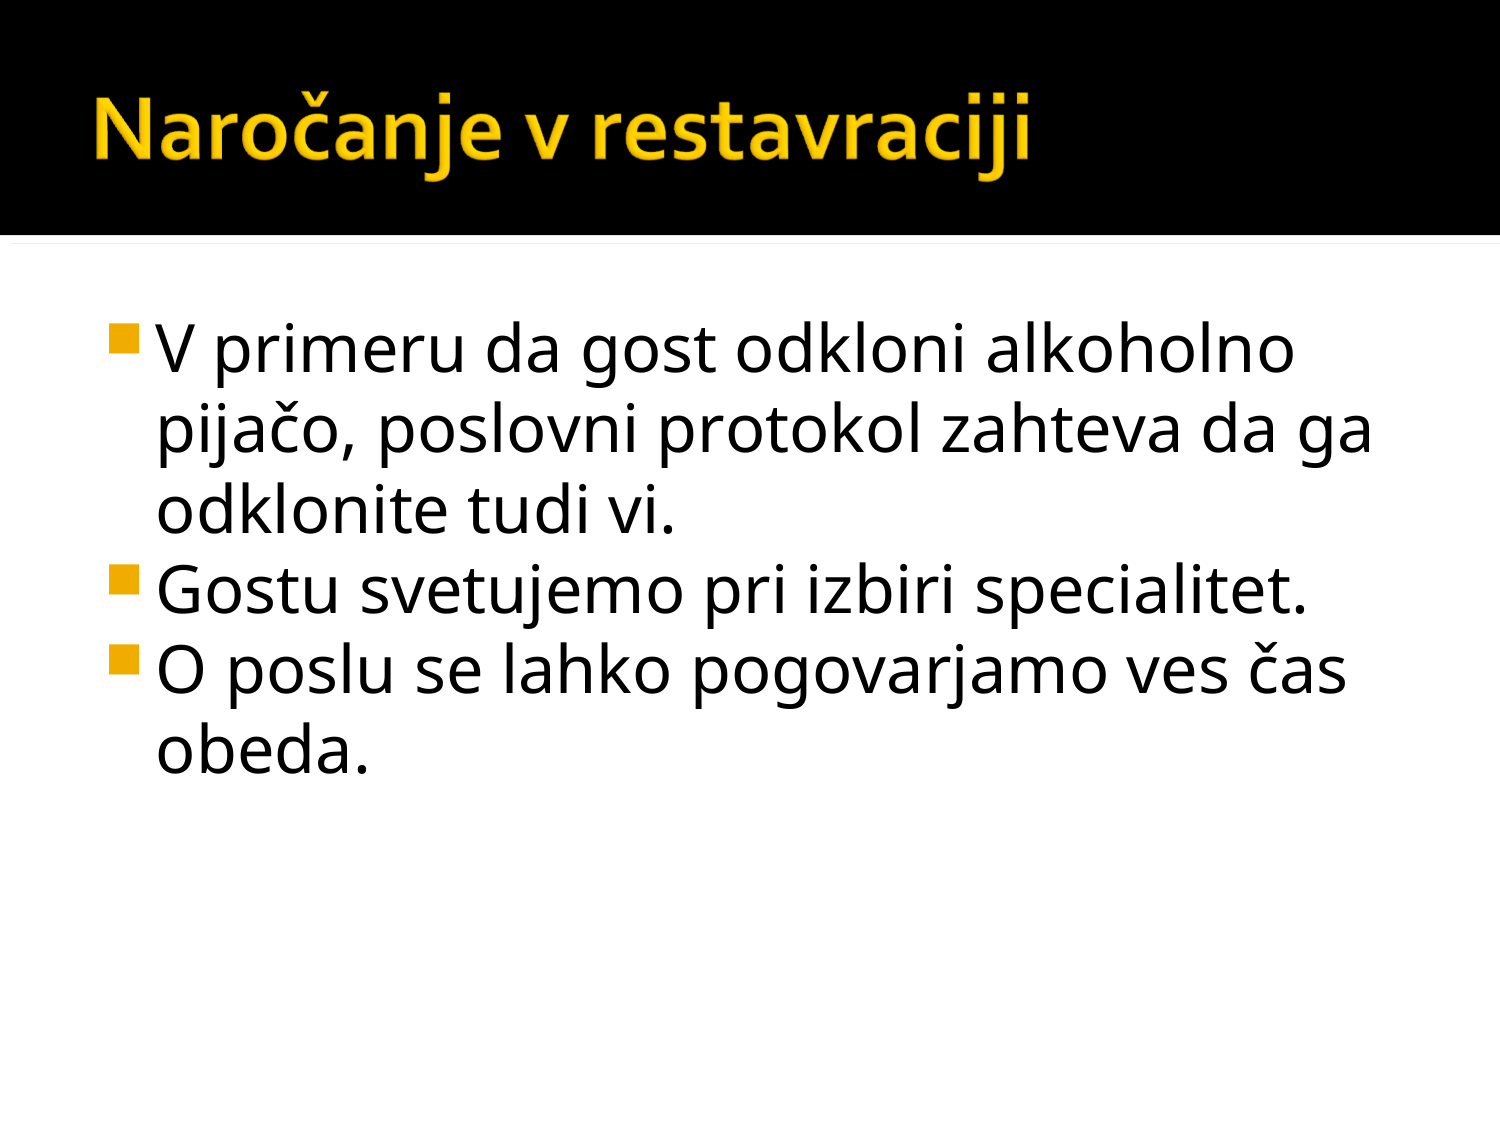

# V primeru da gost odkloni alkoholno pijačo, poslovni protokol zahteva da ga odklonite tudi vi.
Gostu svetujemo pri izbiri specialitet.
O poslu se lahko pogovarjamo ves čas obeda.